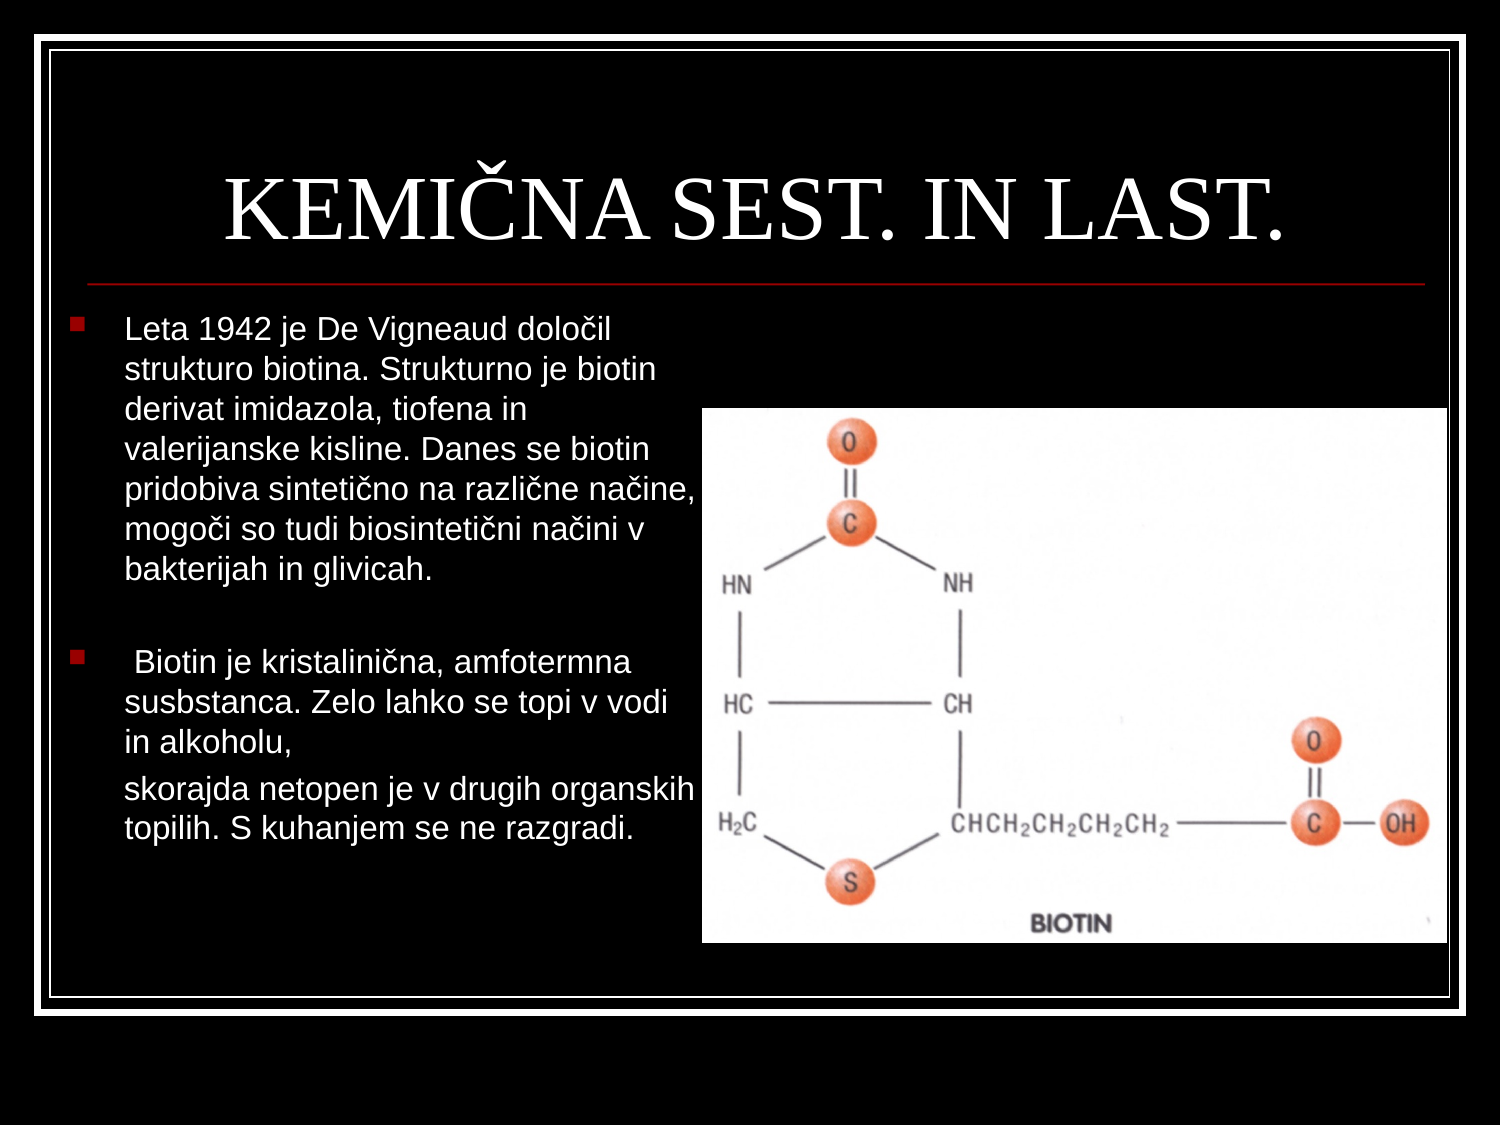

# KEMIČNA SEST. IN LAST.
Leta 1942 je De Vigneaud določil strukturo biotina. Strukturno je biotin derivat imidazola, tiofena in valerijanske kisline. Danes se biotin pridobiva sintetično na različne načine, mogoči so tudi biosintetični načini v bakterijah in glivicah.
 Biotin je kristalinična, amfotermna susbstanca. Zelo lahko se topi v vodi in alkoholu,
 skorajda netopen je v drugih organskih topilih. S kuhanjem se ne razgradi.